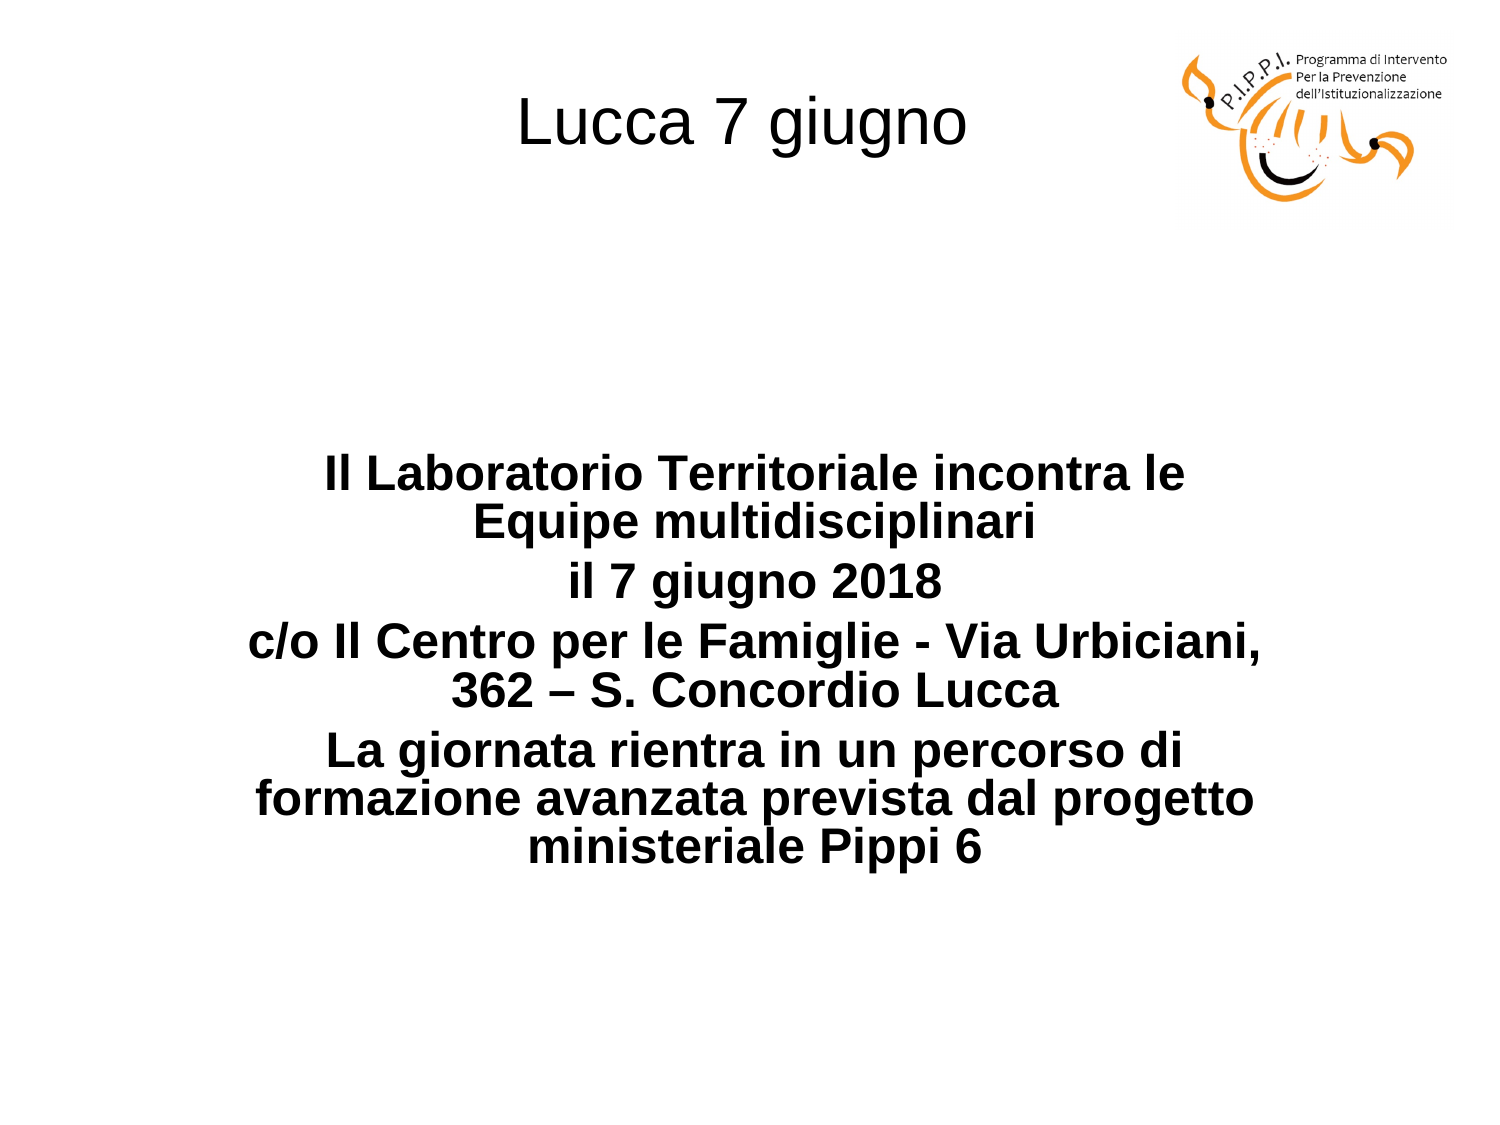

# Lucca 7 giugno
Il Laboratorio Territoriale incontra le Equipe multidisciplinari
il 7 giugno 2018
c/o Il Centro per le Famiglie - Via Urbiciani, 362 – S. Concordio Lucca
La giornata rientra in un percorso di formazione avanzata prevista dal progetto ministeriale Pippi 6